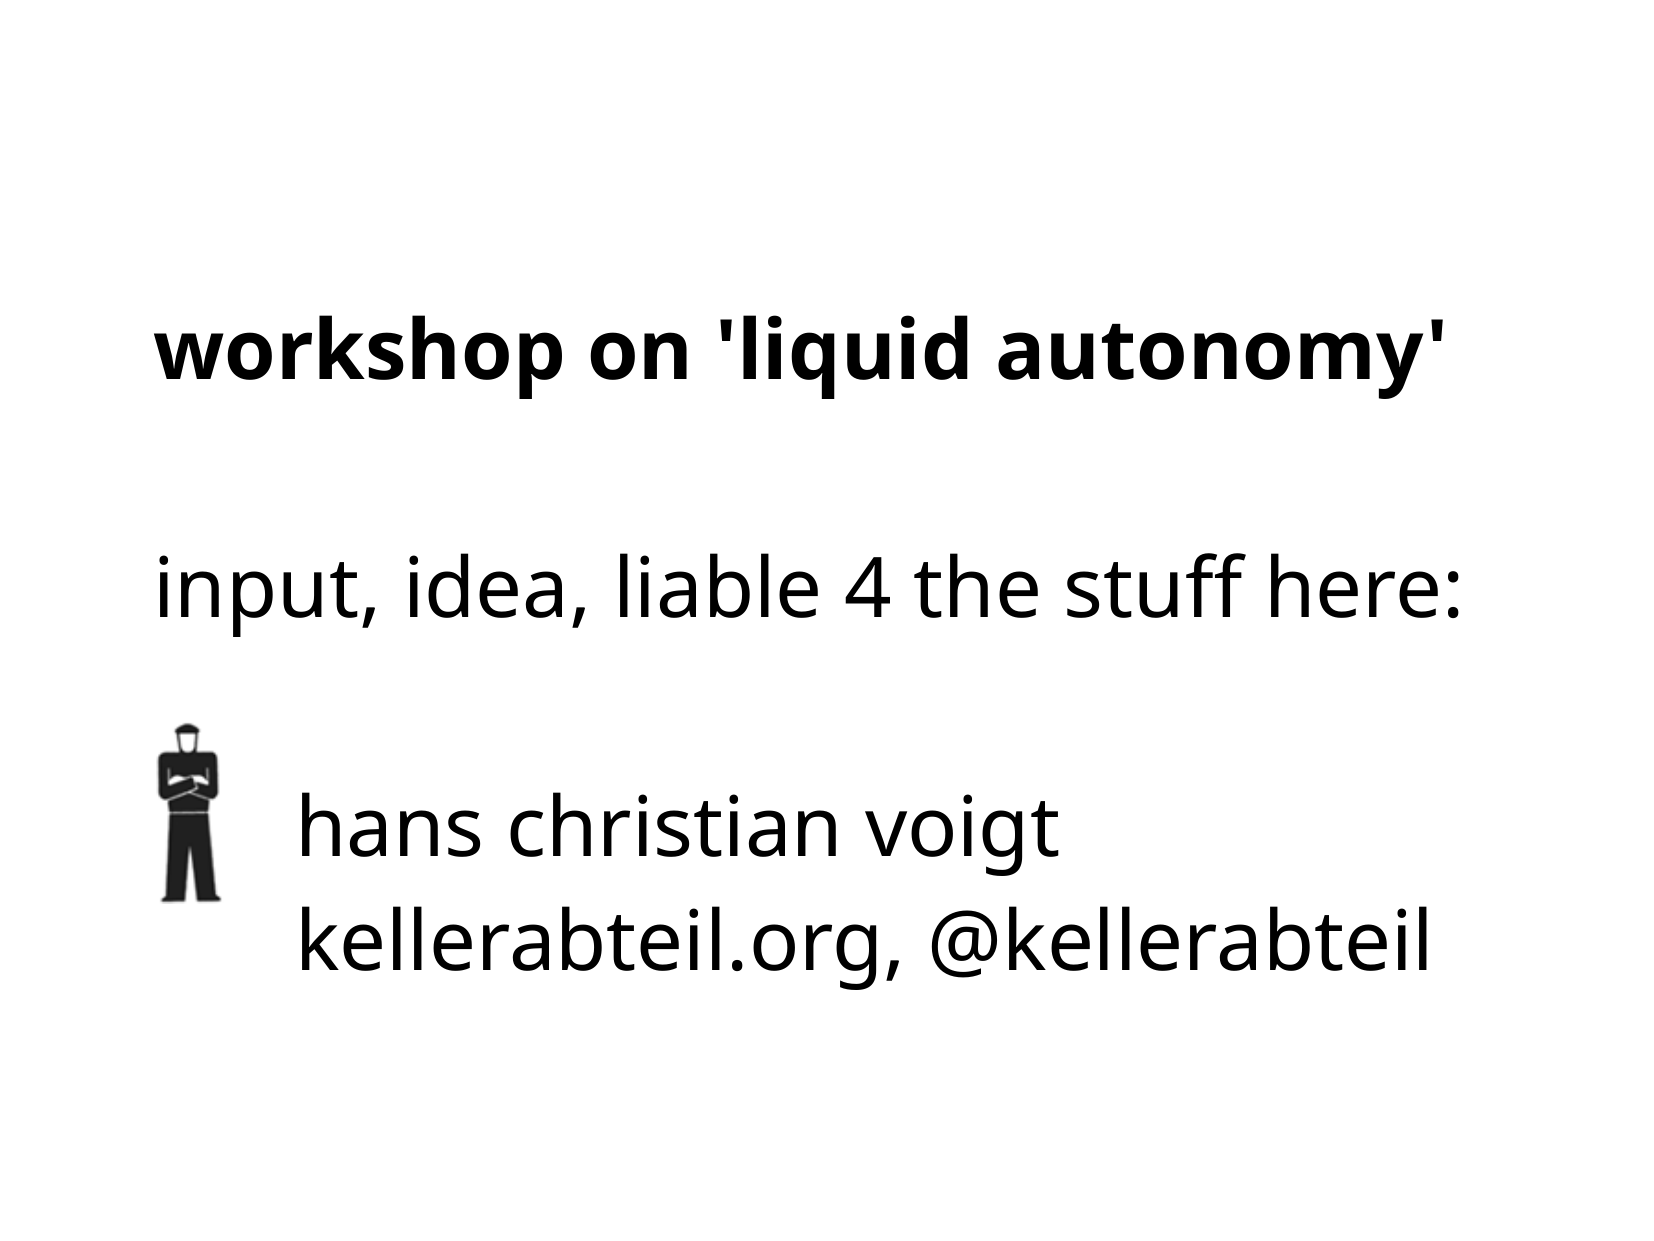

# workshop on 'liquid autonomy'
input, idea, liable 4 the stuff here:
hans christian voigt
kellerabteil.org, @kellerabteil